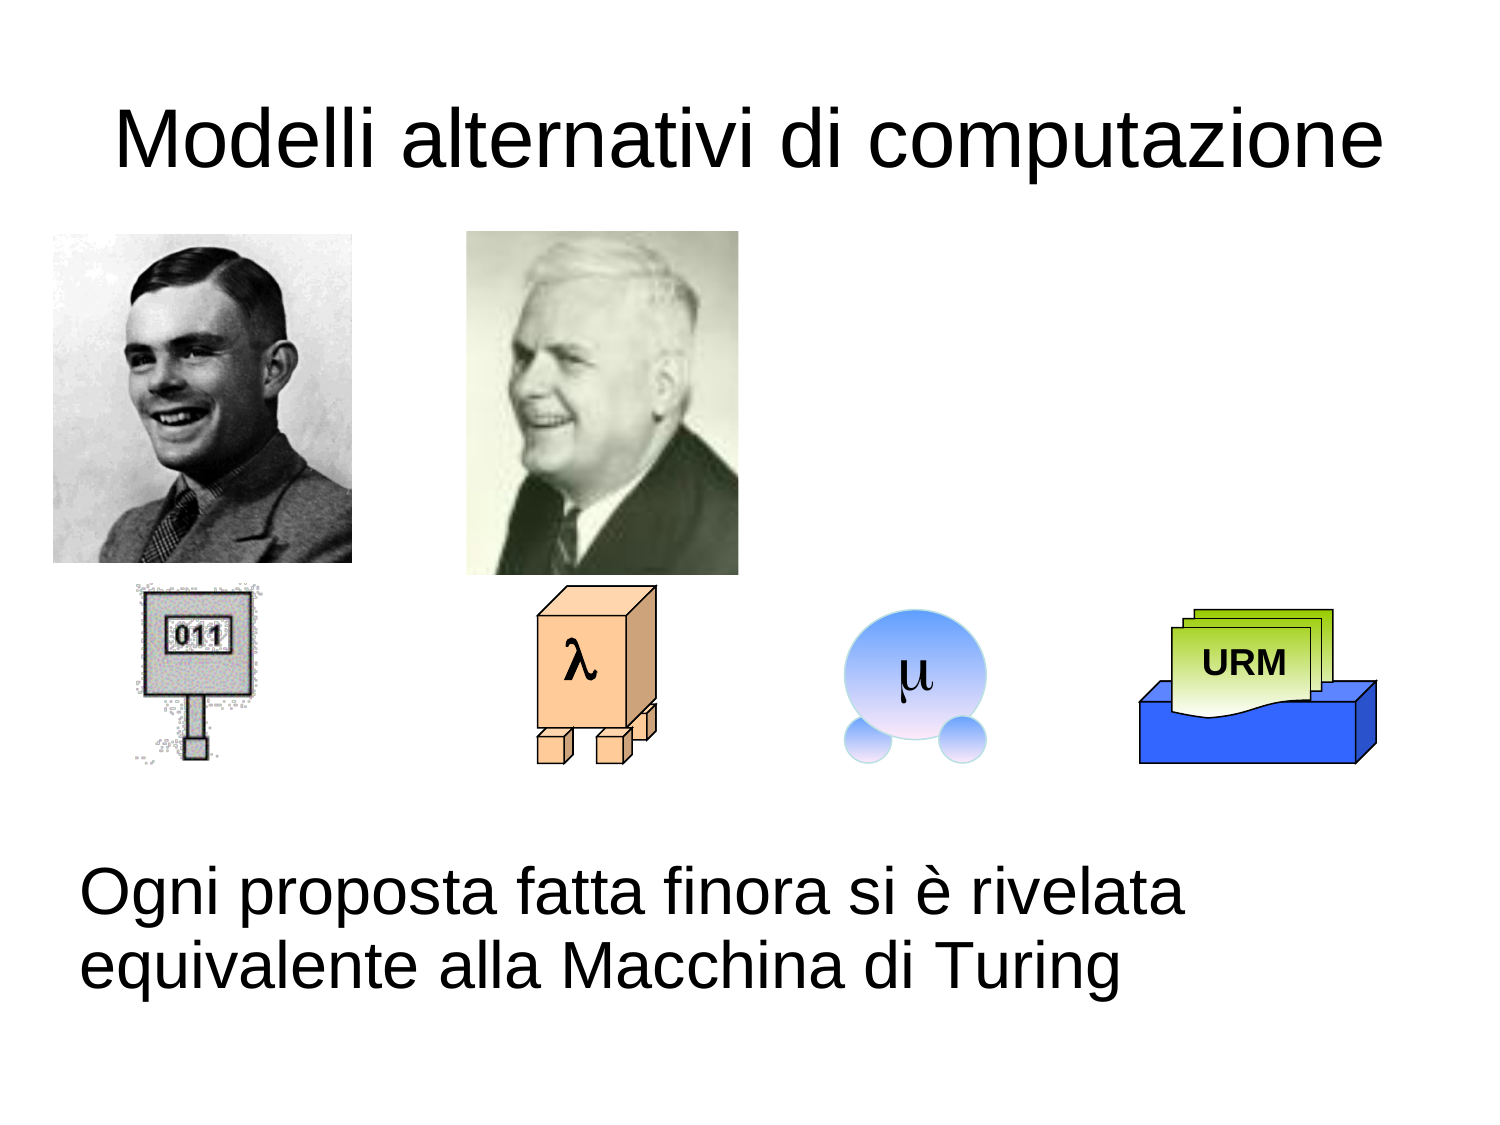

# Modelli alternativi di computazione


URM
Ogni proposta fatta finora si è rivelata equivalente alla Macchina di Turing